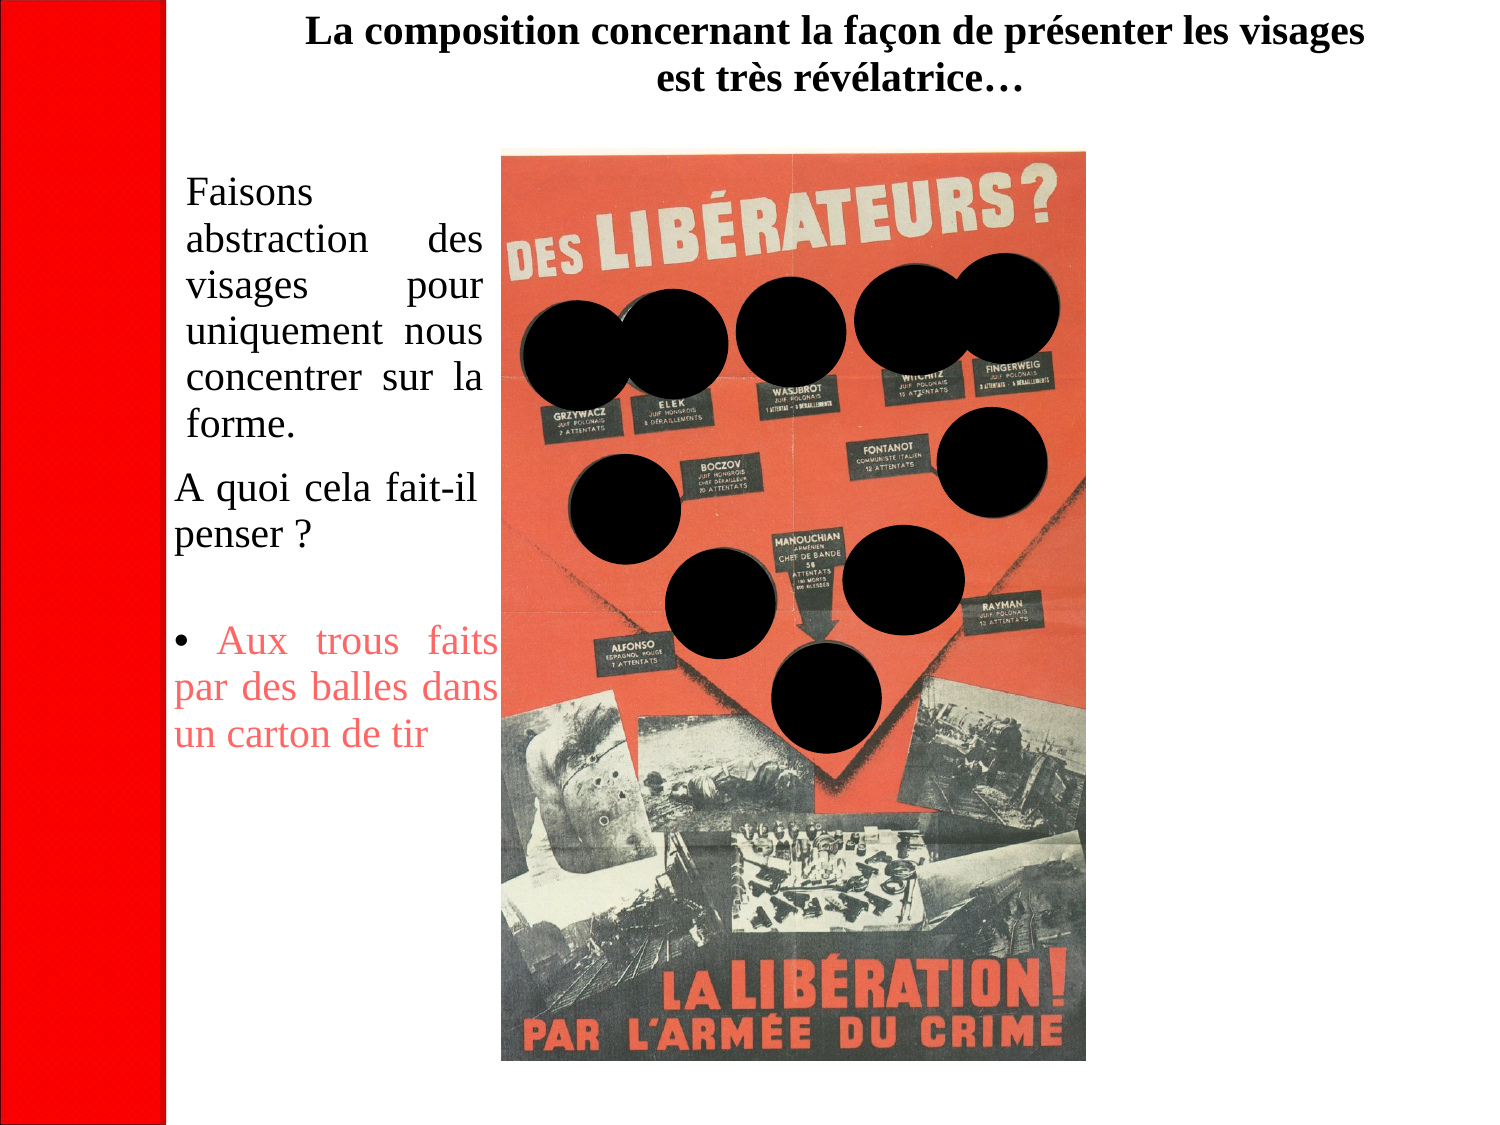

La composition concernant la façon de présenter les visages
 est très révélatrice…
Faisons abstraction des visages pour uniquement nous concentrer sur la forme.
A quoi cela fait-il penser ?
 Aux trous faits par des balles dans un carton de tir